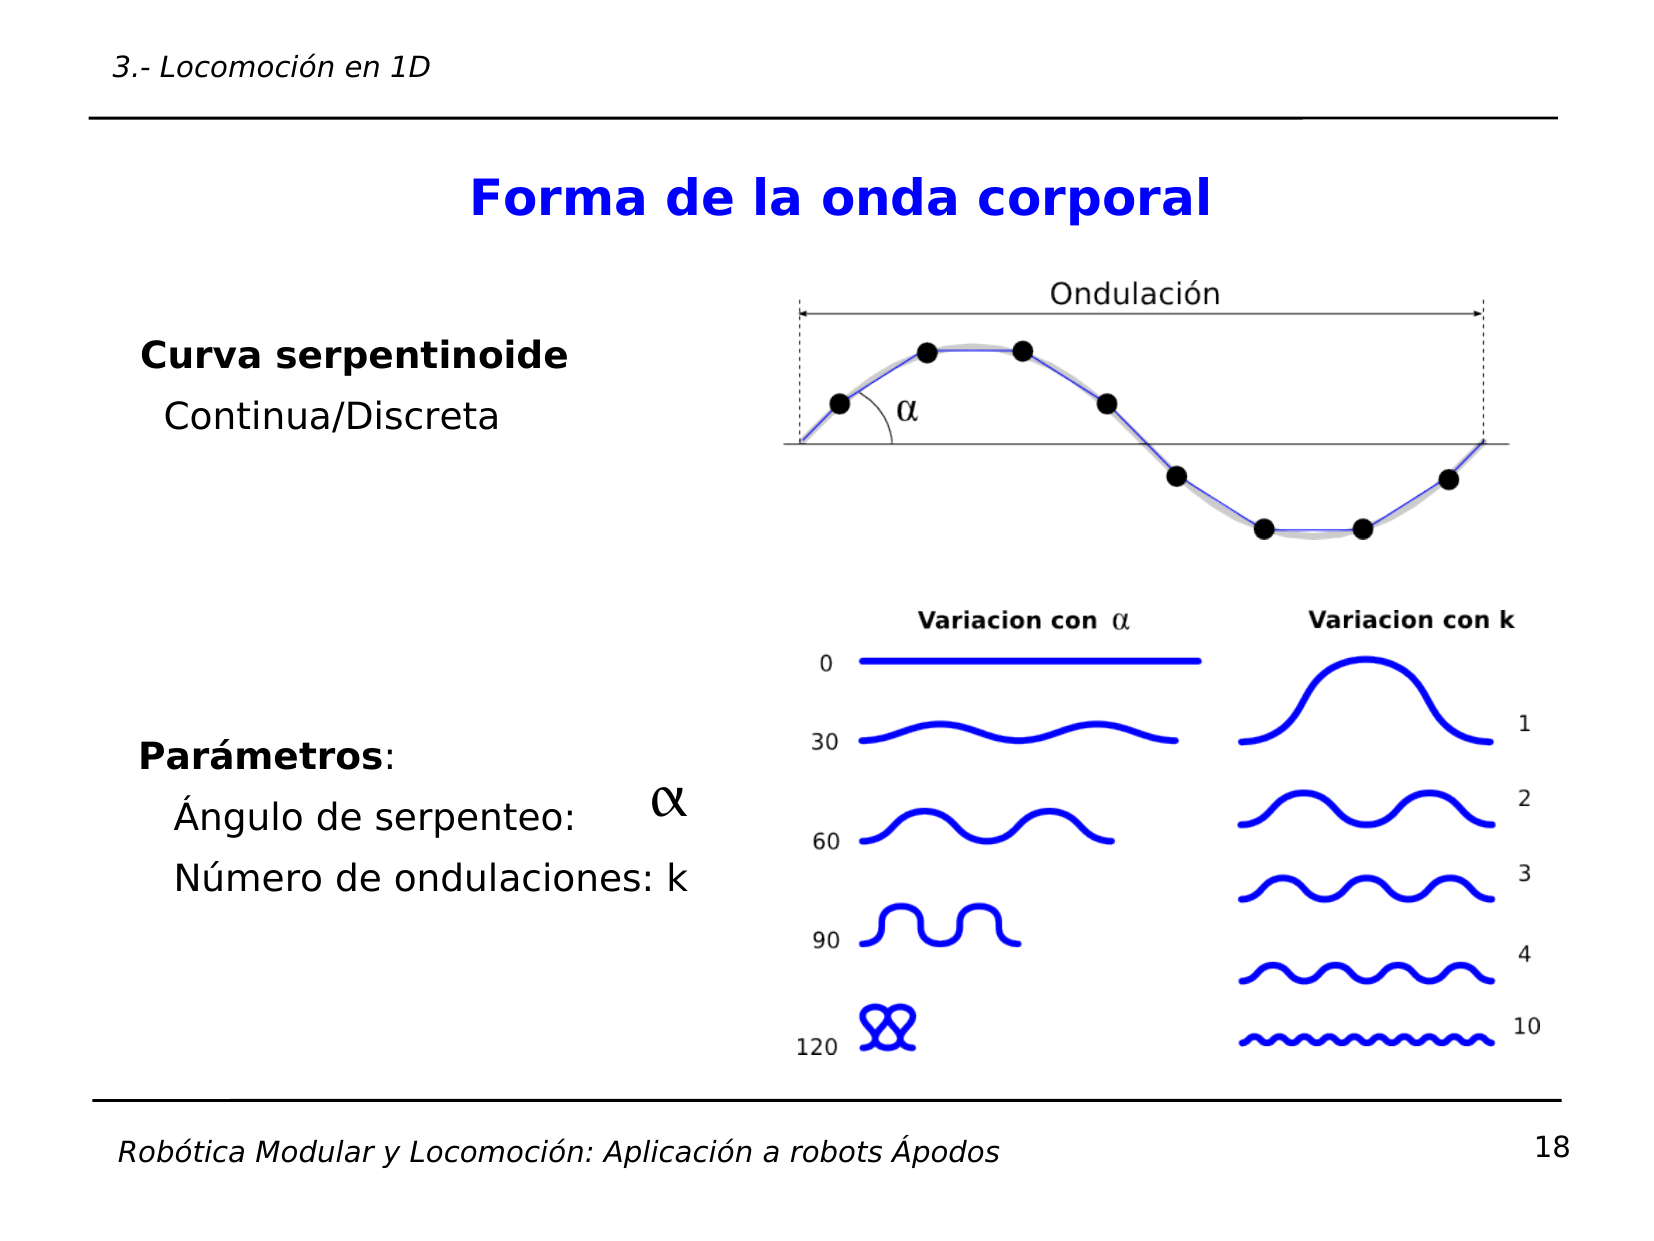

3.- Locomoción en 1D
Forma de la onda corporal
 Curva serpentinoide
Continua/Discreta
 Parámetros:
 Ángulo de serpenteo:
 Número de ondulaciones: k
Robótica Modular y Locomoción: Aplicación a robots Ápodos
18